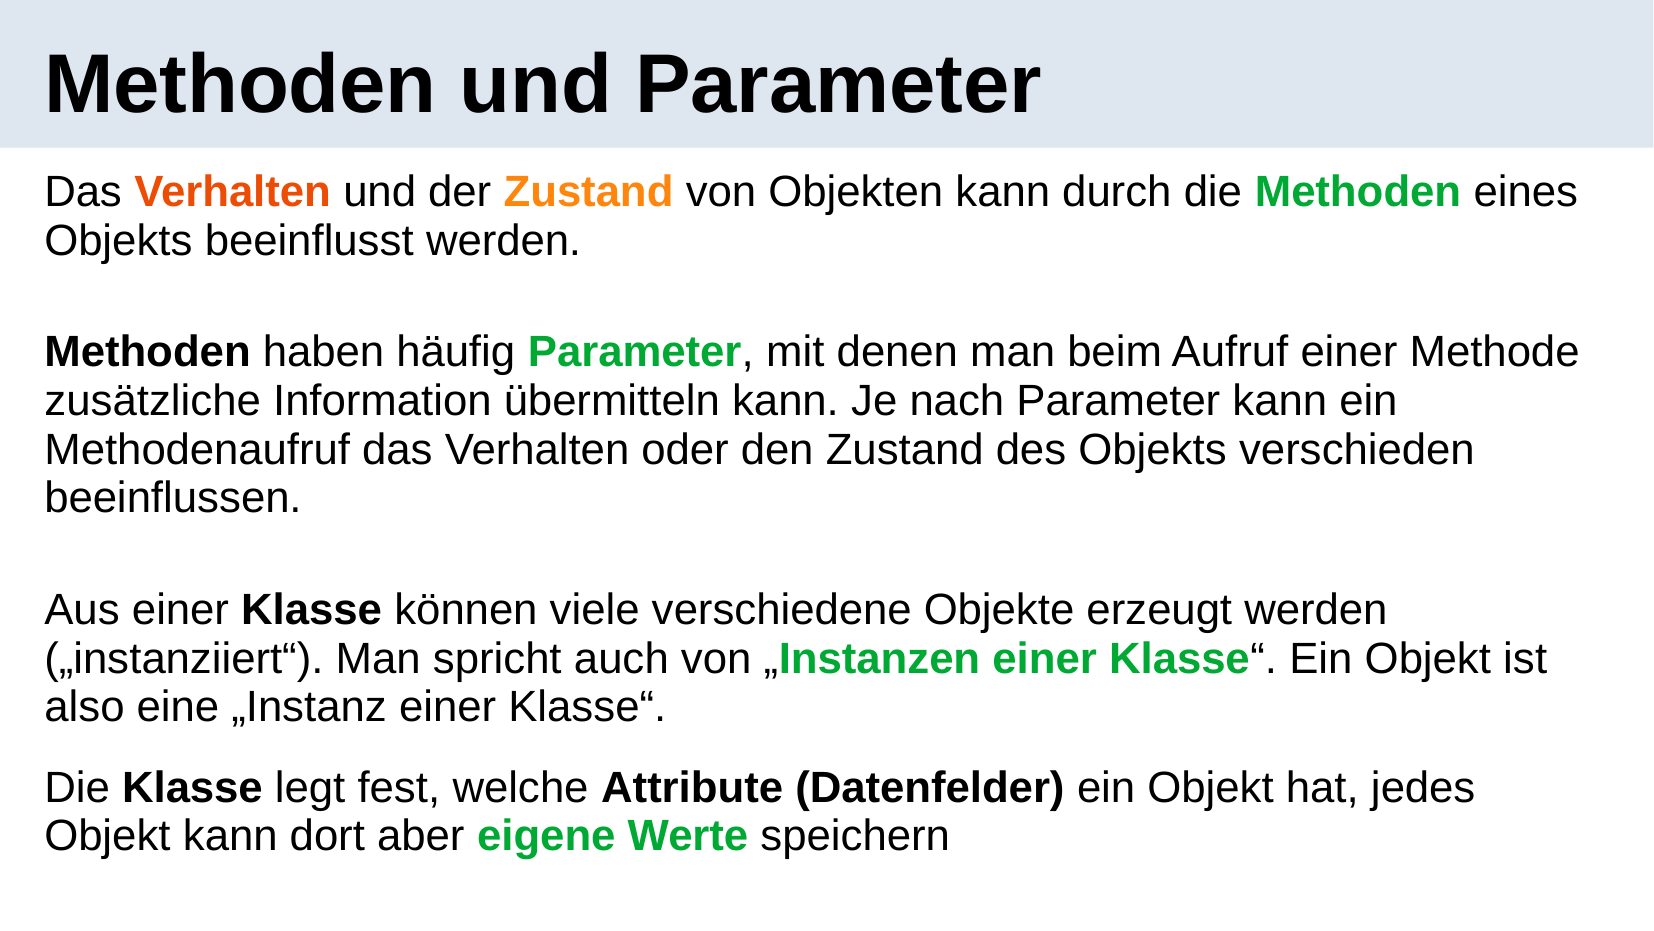

Methoden und Parameter
Das Verhalten und der Zustand von Objekten kann durch die Methoden eines Objekts beeinflusst werden.
Methoden haben häufig Parameter, mit denen man beim Aufruf einer Methode zusätzliche Information übermitteln kann. Je nach Parameter kann ein Methodenaufruf das Verhalten oder den Zustand des Objekts verschieden beeinflussen.
Aus einer Klasse können viele verschiedene Objekte erzeugt werden („instanziiert“). Man spricht auch von „Instanzen einer Klasse“. Ein Objekt ist also eine „Instanz einer Klasse“.
Die Klasse legt fest, welche Attribute (Datenfelder) ein Objekt hat, jedes Objekt kann dort aber eigene Werte speichern